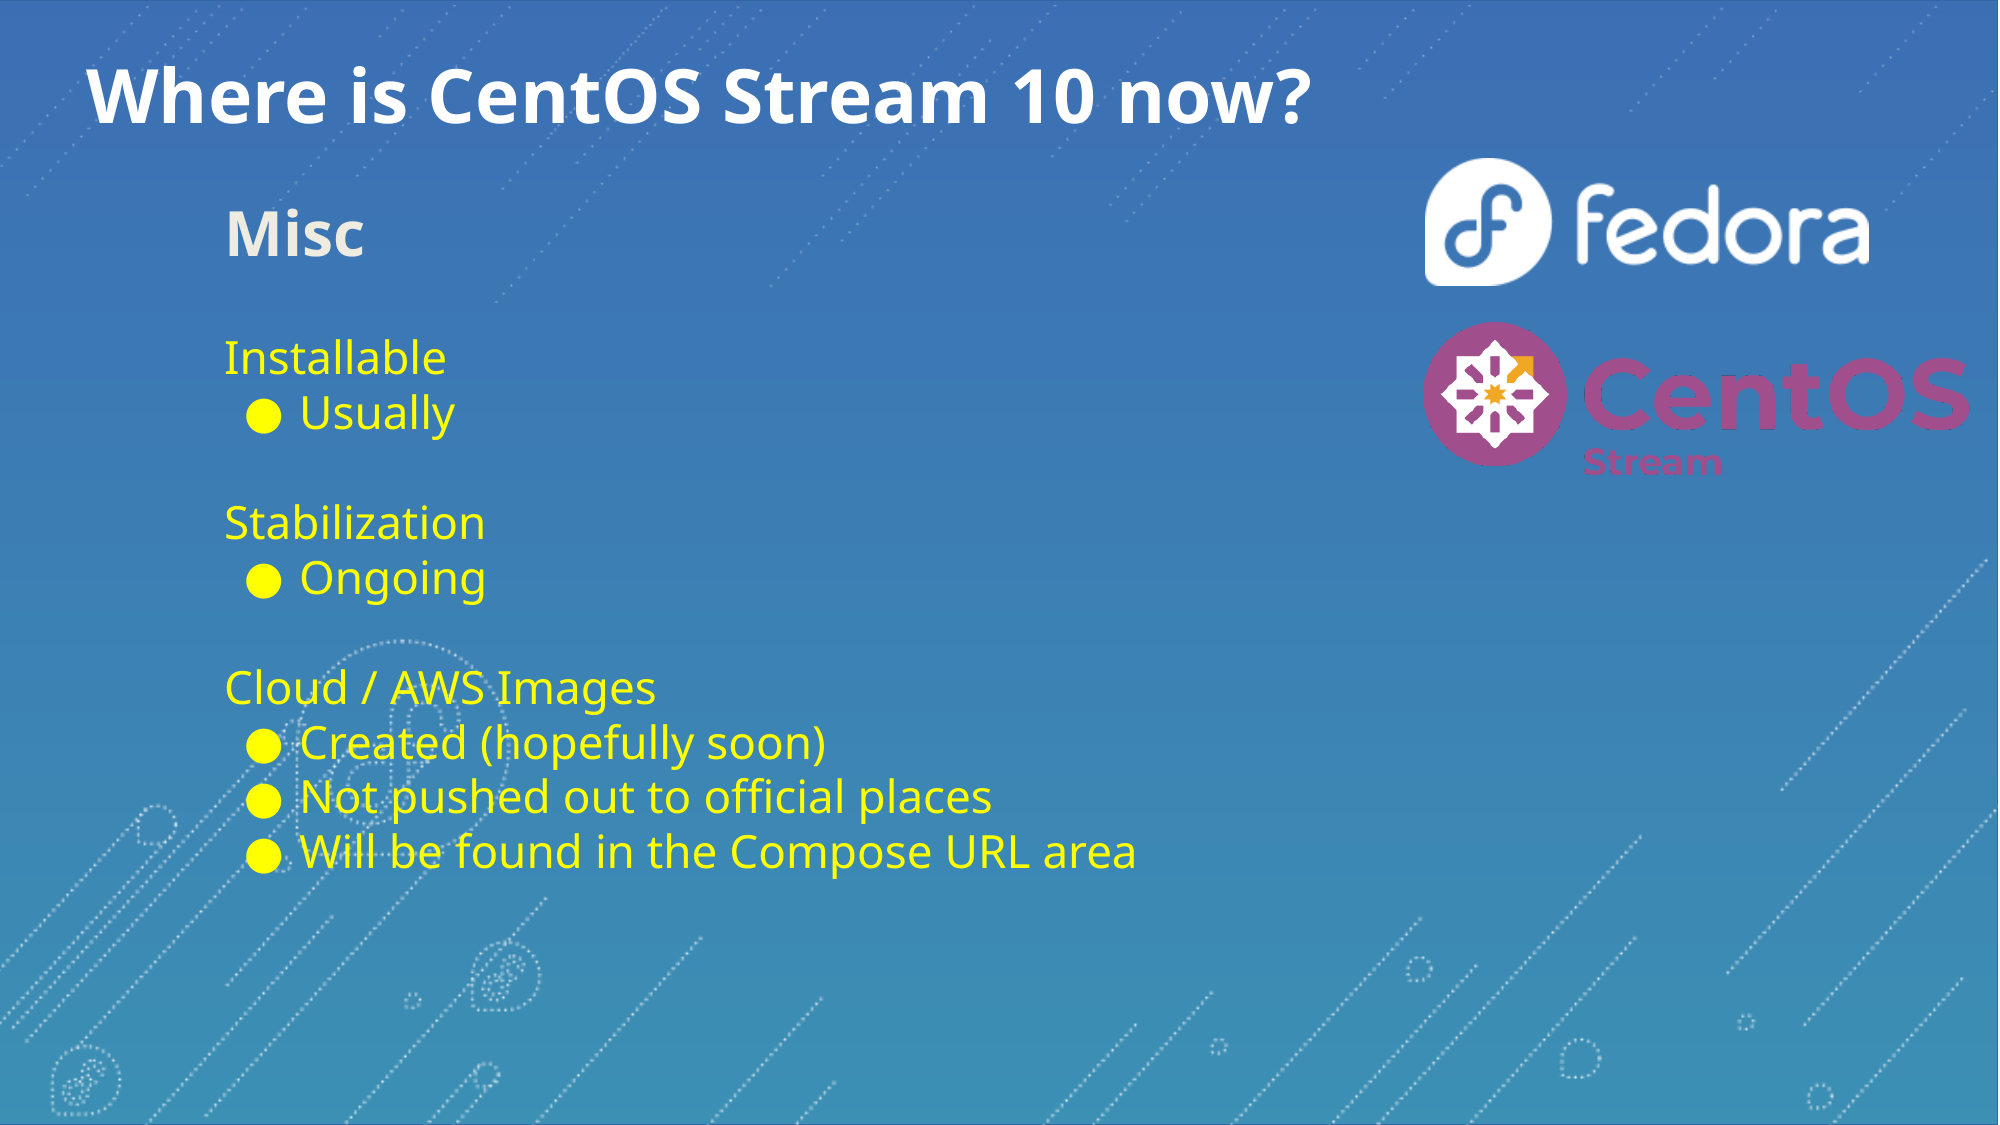

# Where is CentOS Stream 10 now?
Misc
Installable
Usually
Stabilization
Ongoing
Cloud / AWS Images
Created (hopefully soon)
Not pushed out to official places
Will be found in the Compose URL area